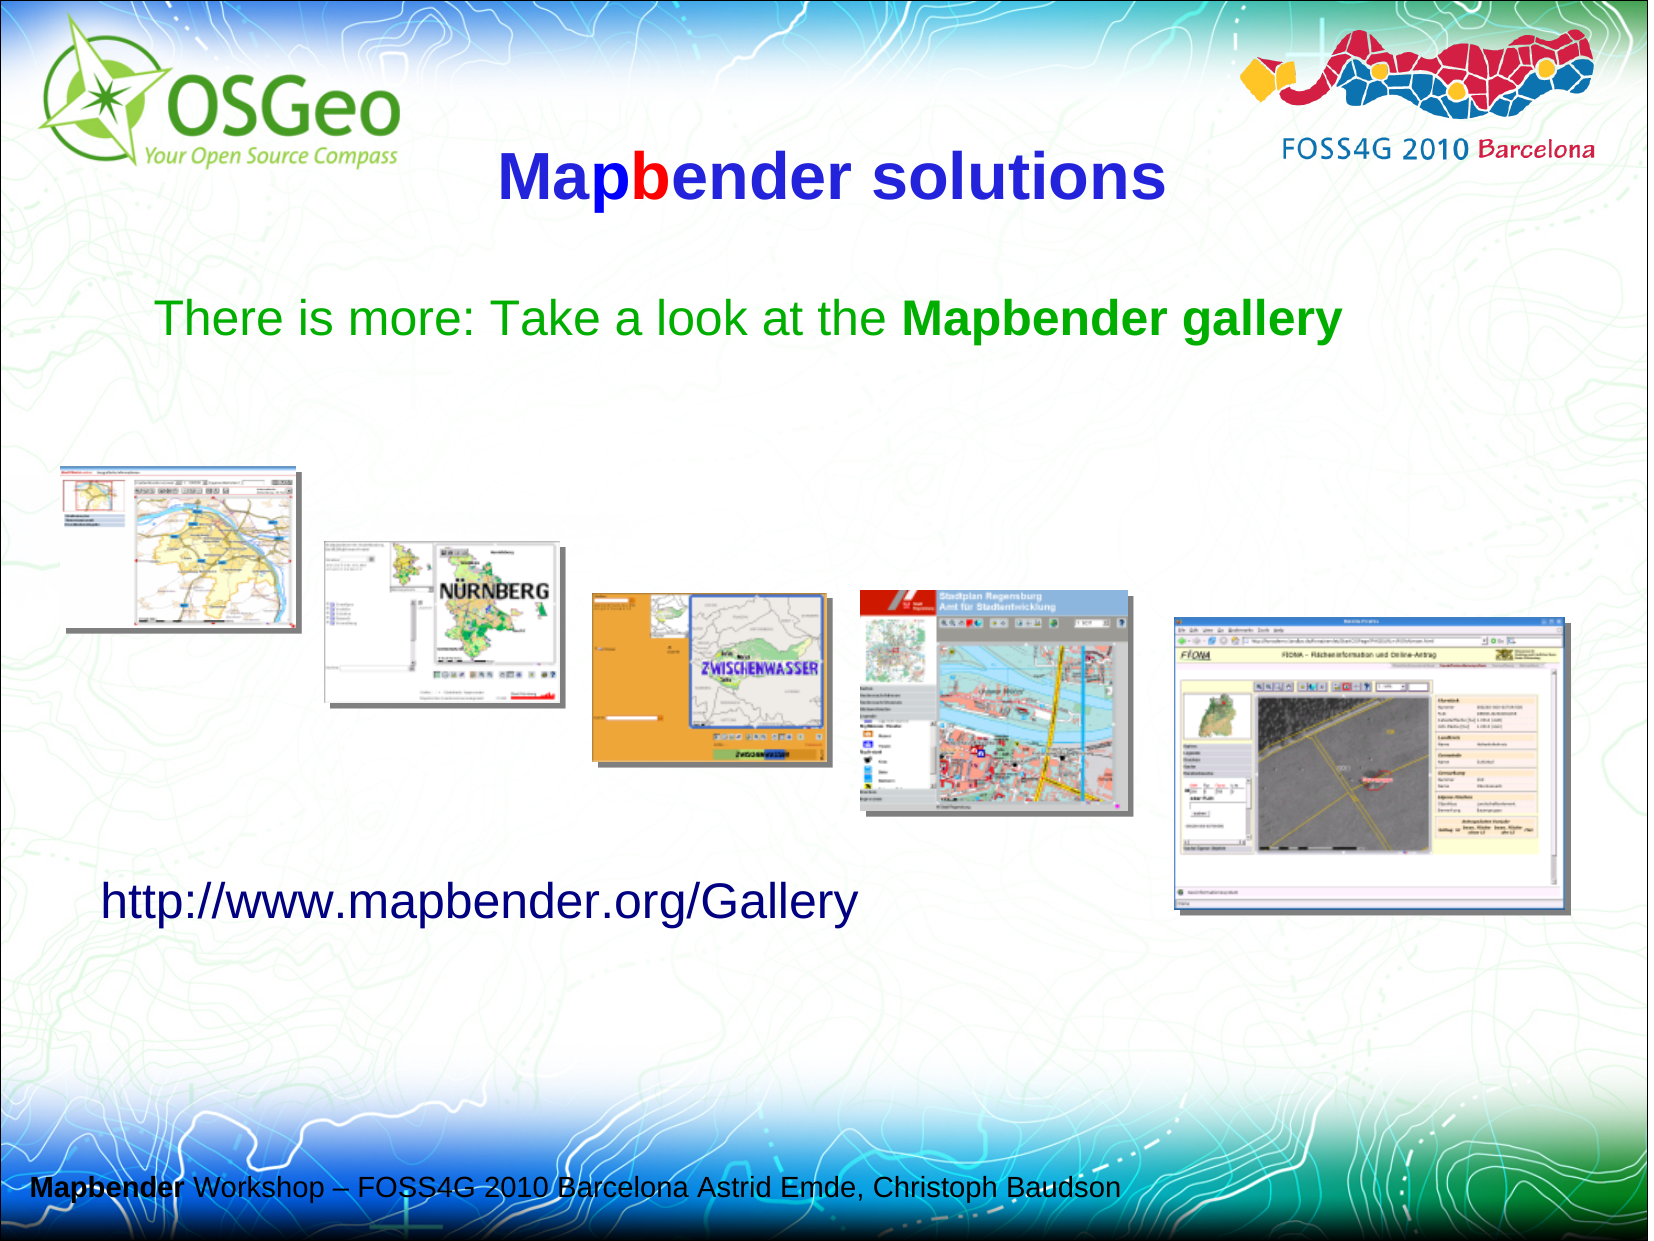

# Mapbender solutions
There is more: Take a look at the Mapbender gallery
http://www.mapbender.org/Gallery